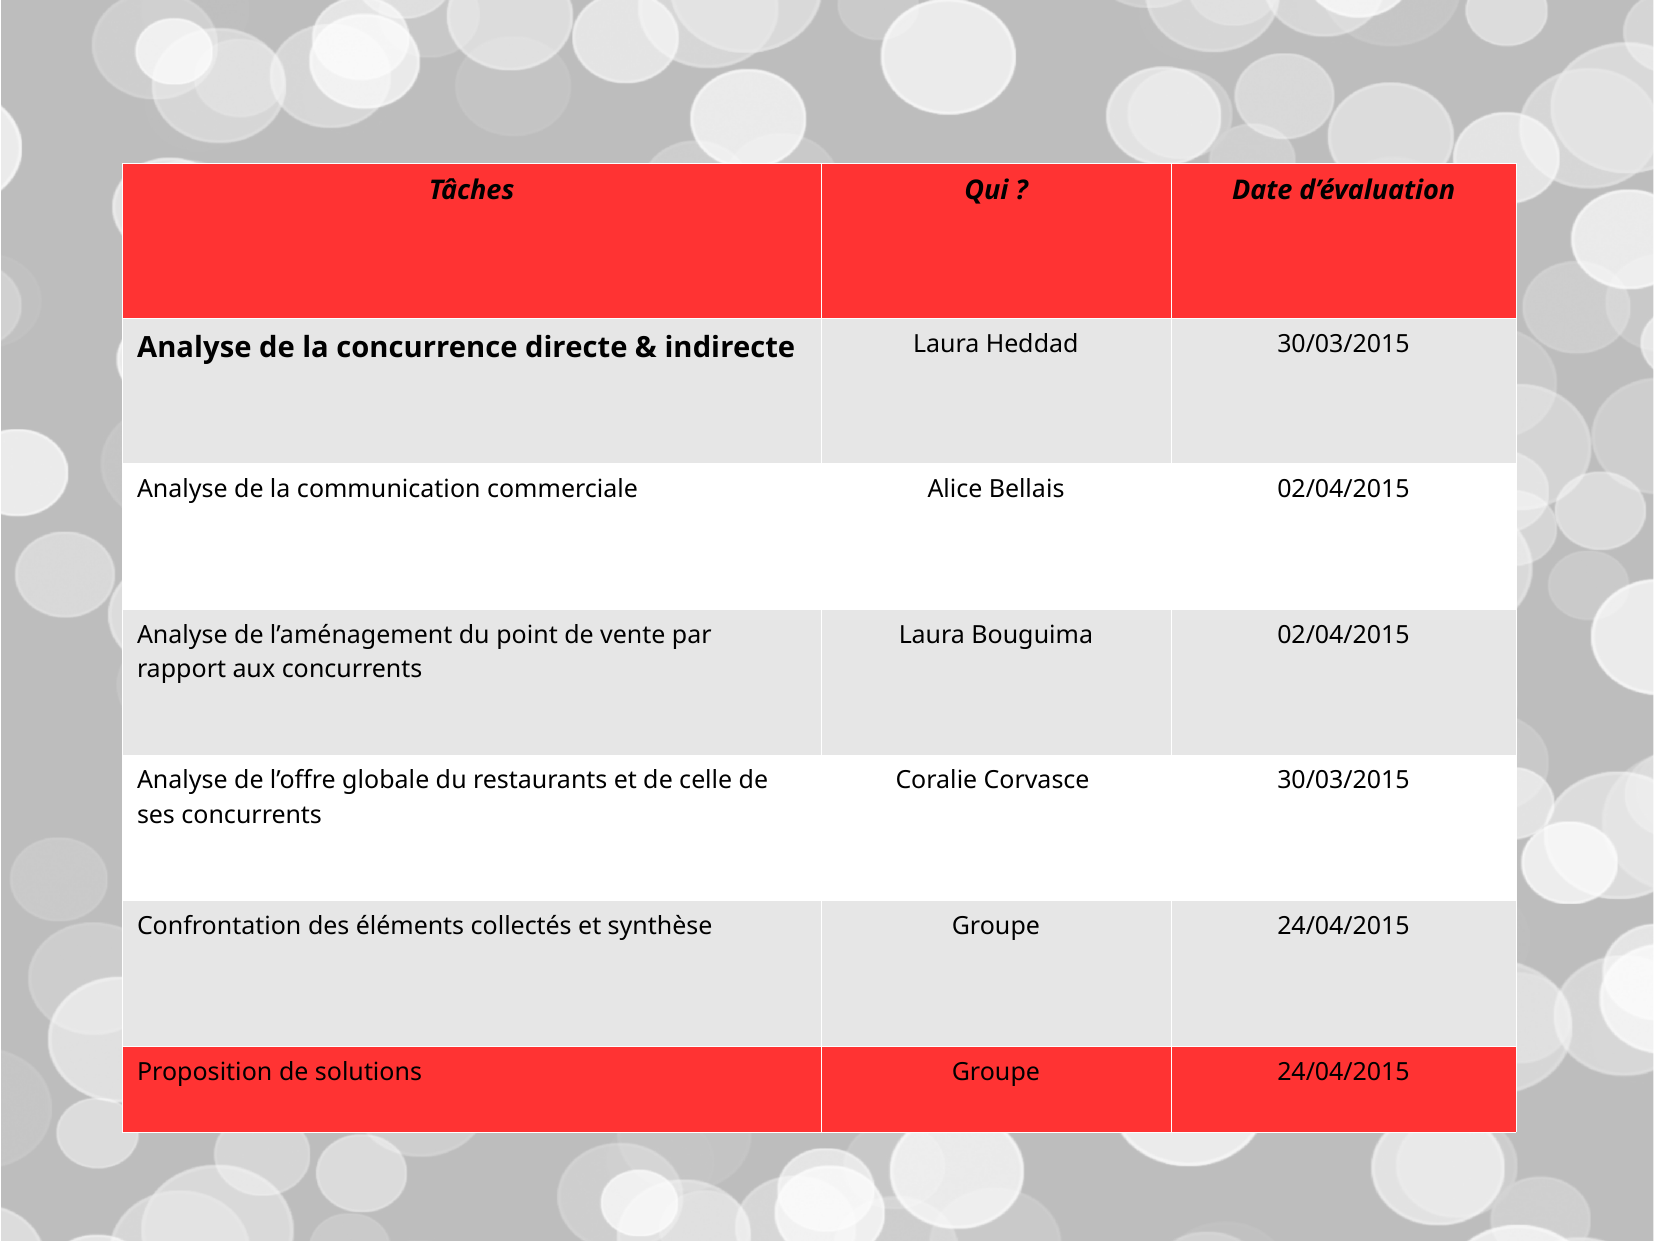

| Tâches | Qui ? | Date d’évaluation |
| --- | --- | --- |
| Analyse de la concurrence directe & indirecte | Laura Heddad | 30/03/2015 |
| Analyse de la communication commerciale | Alice Bellais | 02/04/2015 |
| Analyse de l’aménagement du point de vente par rapport aux concurrents | Laura Bouguima | 02/04/2015 |
| Analyse de l’offre globale du restaurants et de celle de ses concurrents | Coralie Corvasce | 30/03/2015 |
| Confrontation des éléments collectés et synthèse | Groupe | 24/04/2015 |
| Proposition de solutions | Groupe | 24/04/2015 |